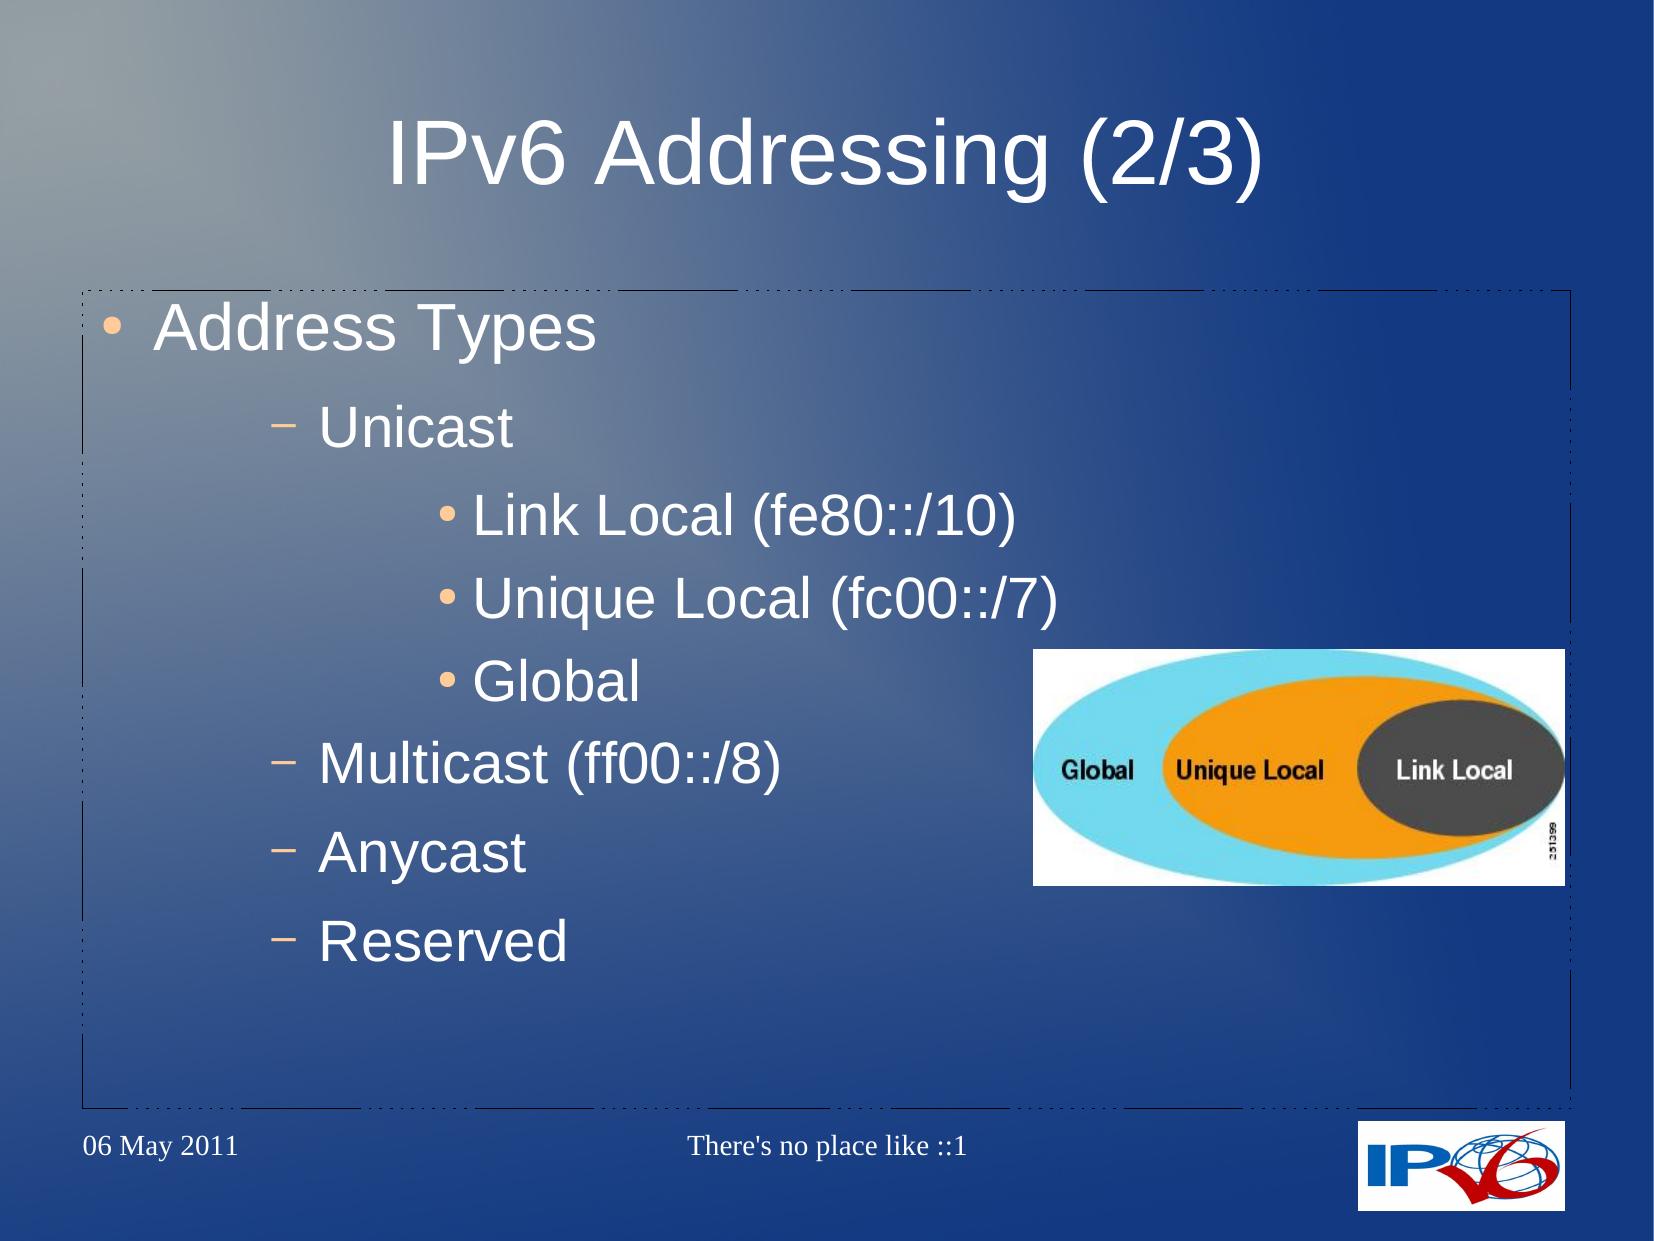

# IPv6 Addressing (2/3)
Address Types
Unicast
Link Local (fe80::/10)
Unique Local (fc00::/7)
Global
Multicast (ff00::/8)
Anycast
Reserved
06 May 2011
There's no place like ::1